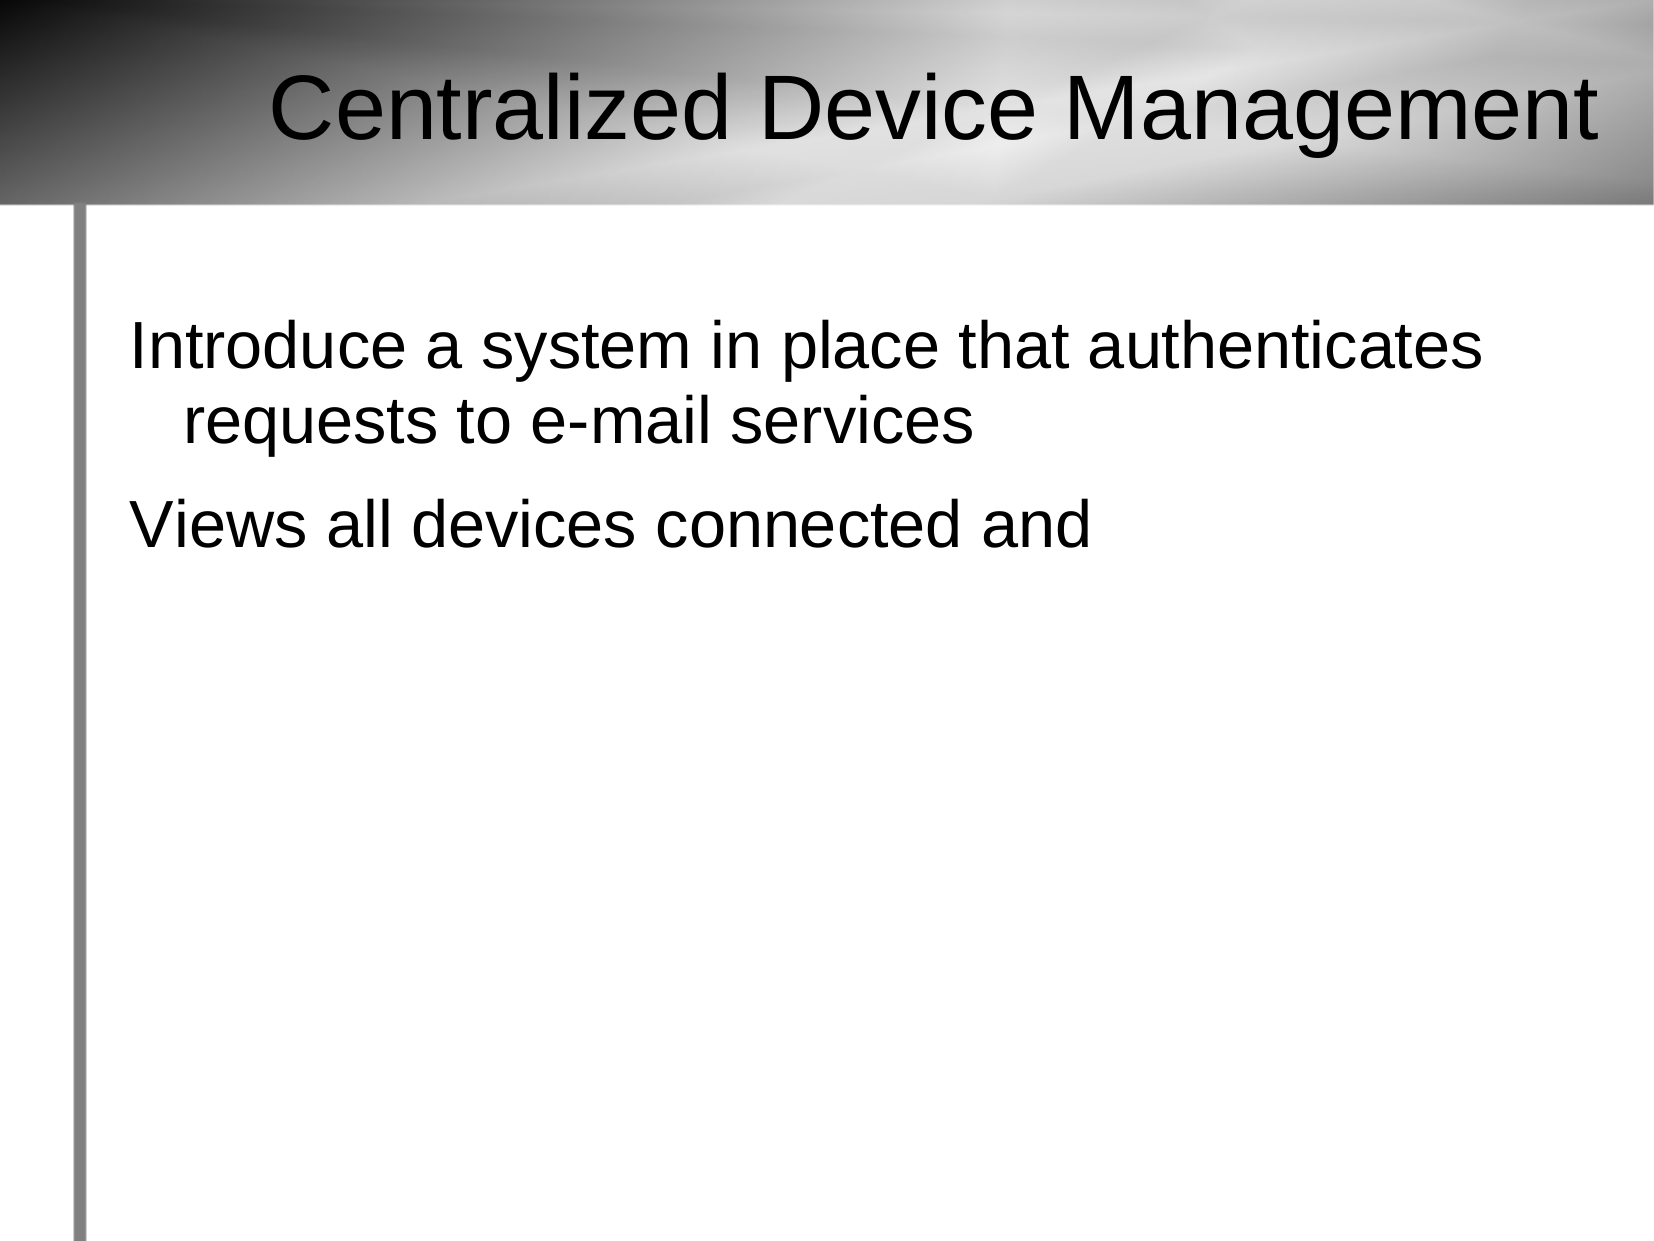

# Centralized Device Management
Introduce a system in place that authenticates requests to e-mail services
Views all devices connected and